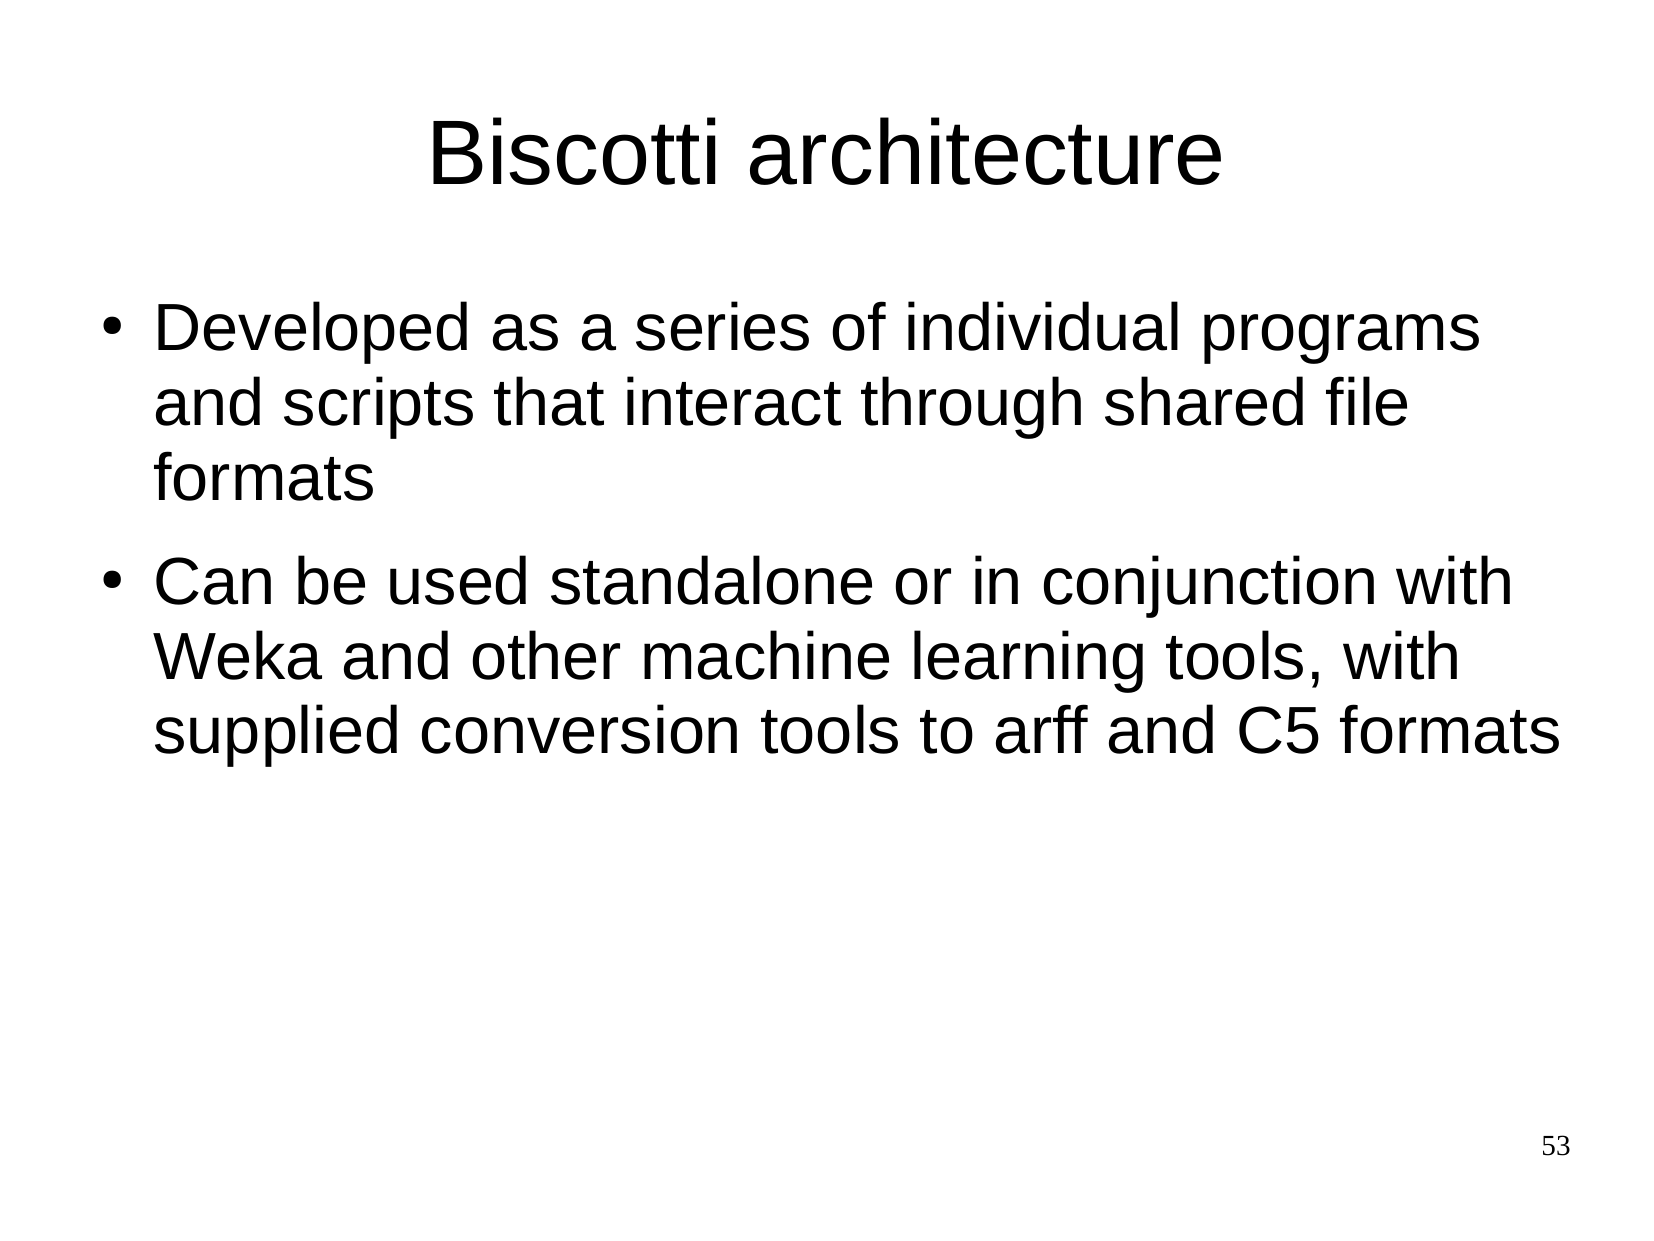

# Biscotti architecture
Developed as a series of individual programs and scripts that interact through shared file formats
Can be used standalone or in conjunction with Weka and other machine learning tools, with supplied conversion tools to arff and C5 formats
53